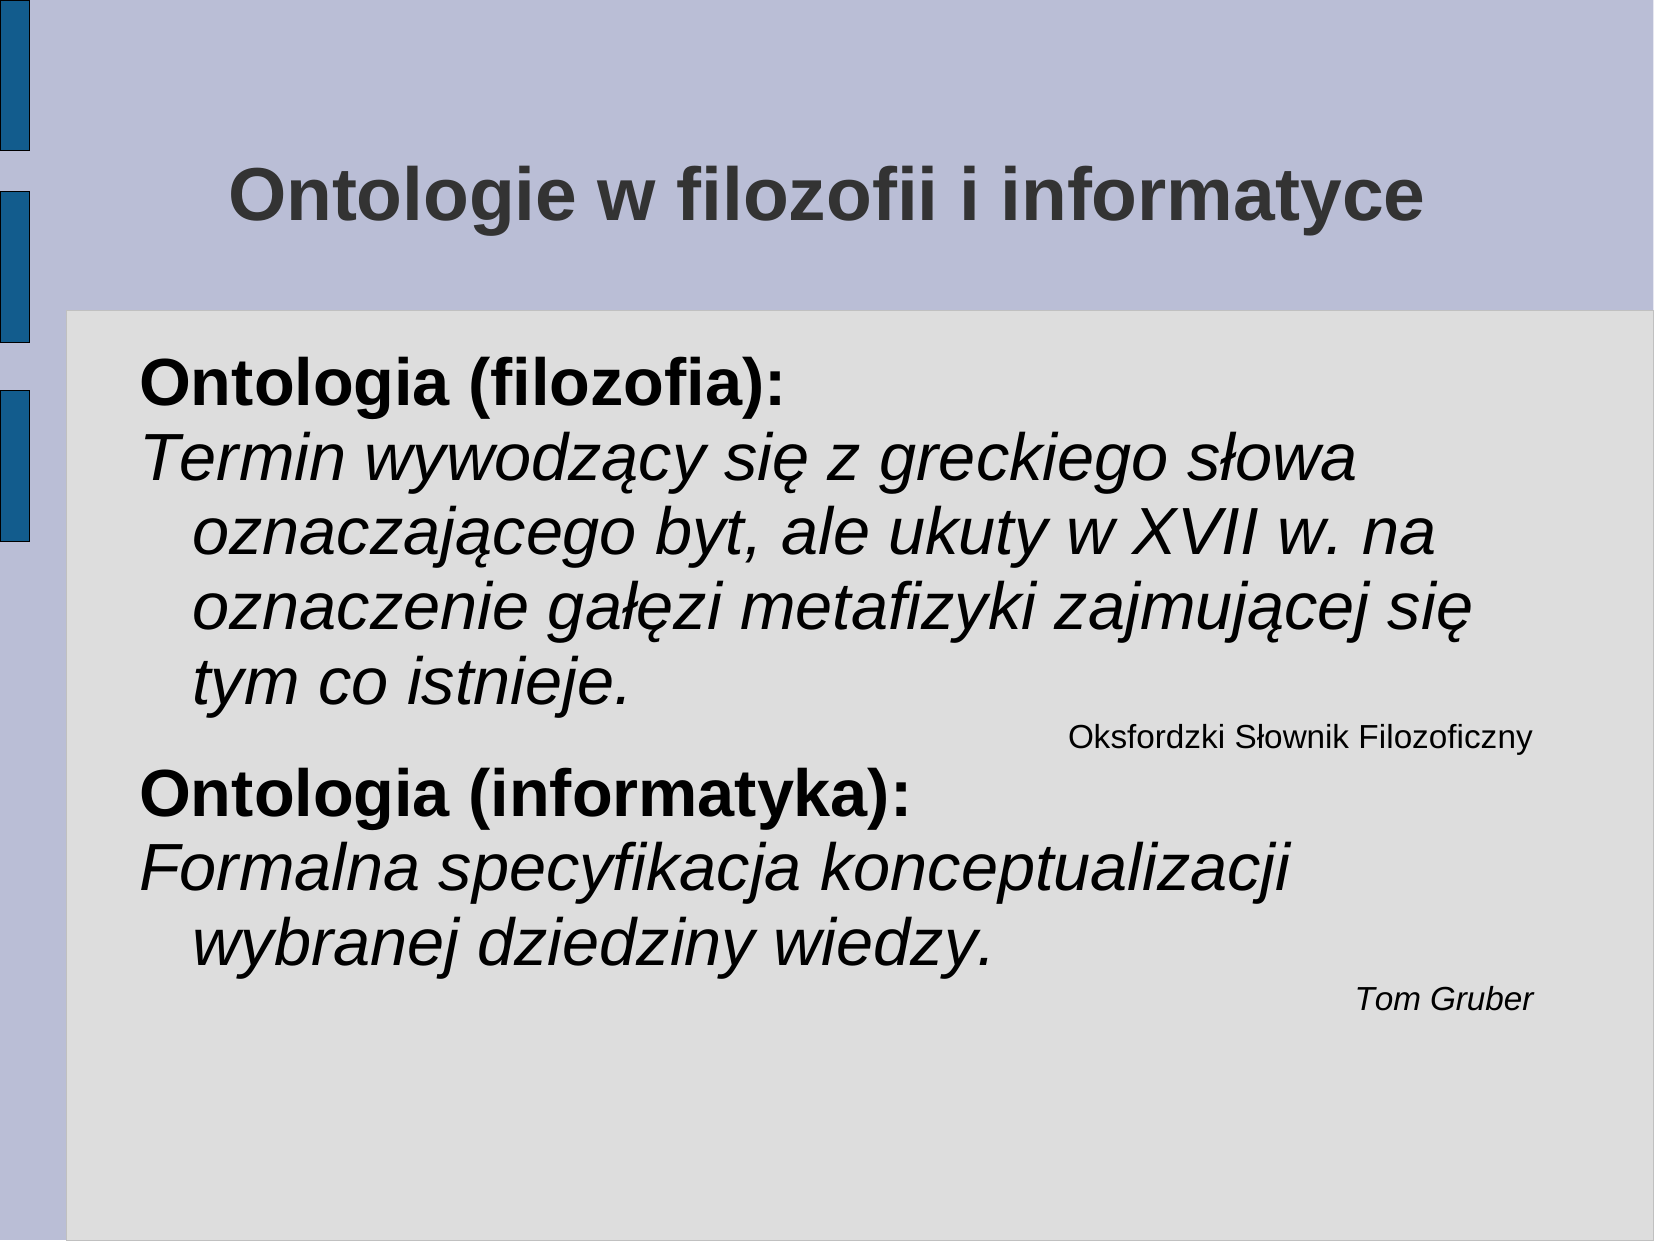

# Ontologie w filozofii i informatyce
Ontologia (filozofia):
Termin wywodzący się z greckiego słowa oznaczającego byt, ale ukuty w XVII w. na oznaczenie gałęzi metafizyki zajmującej się tym co istnieje.
Oksfordzki Słownik Filozoficzny
Ontologia (informatyka):
Formalna specyfikacja konceptualizacji wybranej dziedziny wiedzy.
Tom Gruber